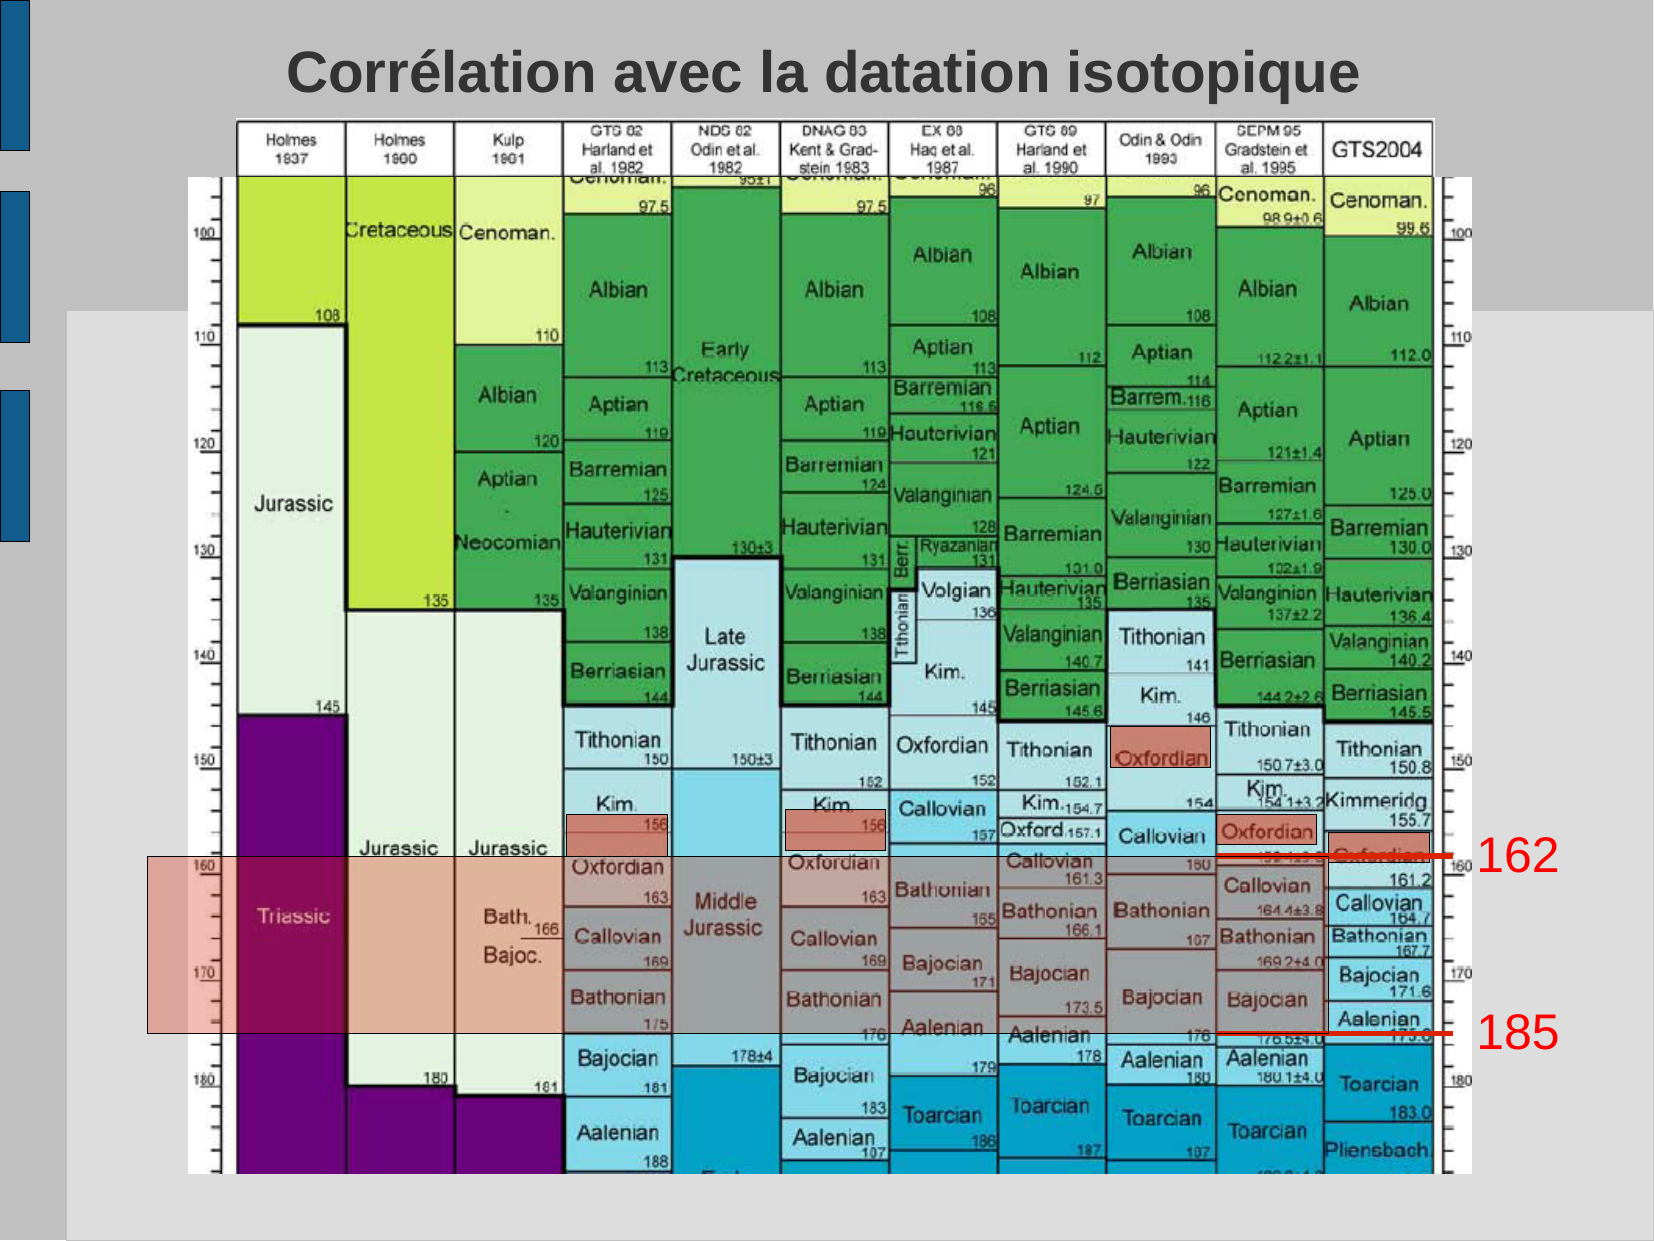

# Corrélation avec la datation isotopique
162
185